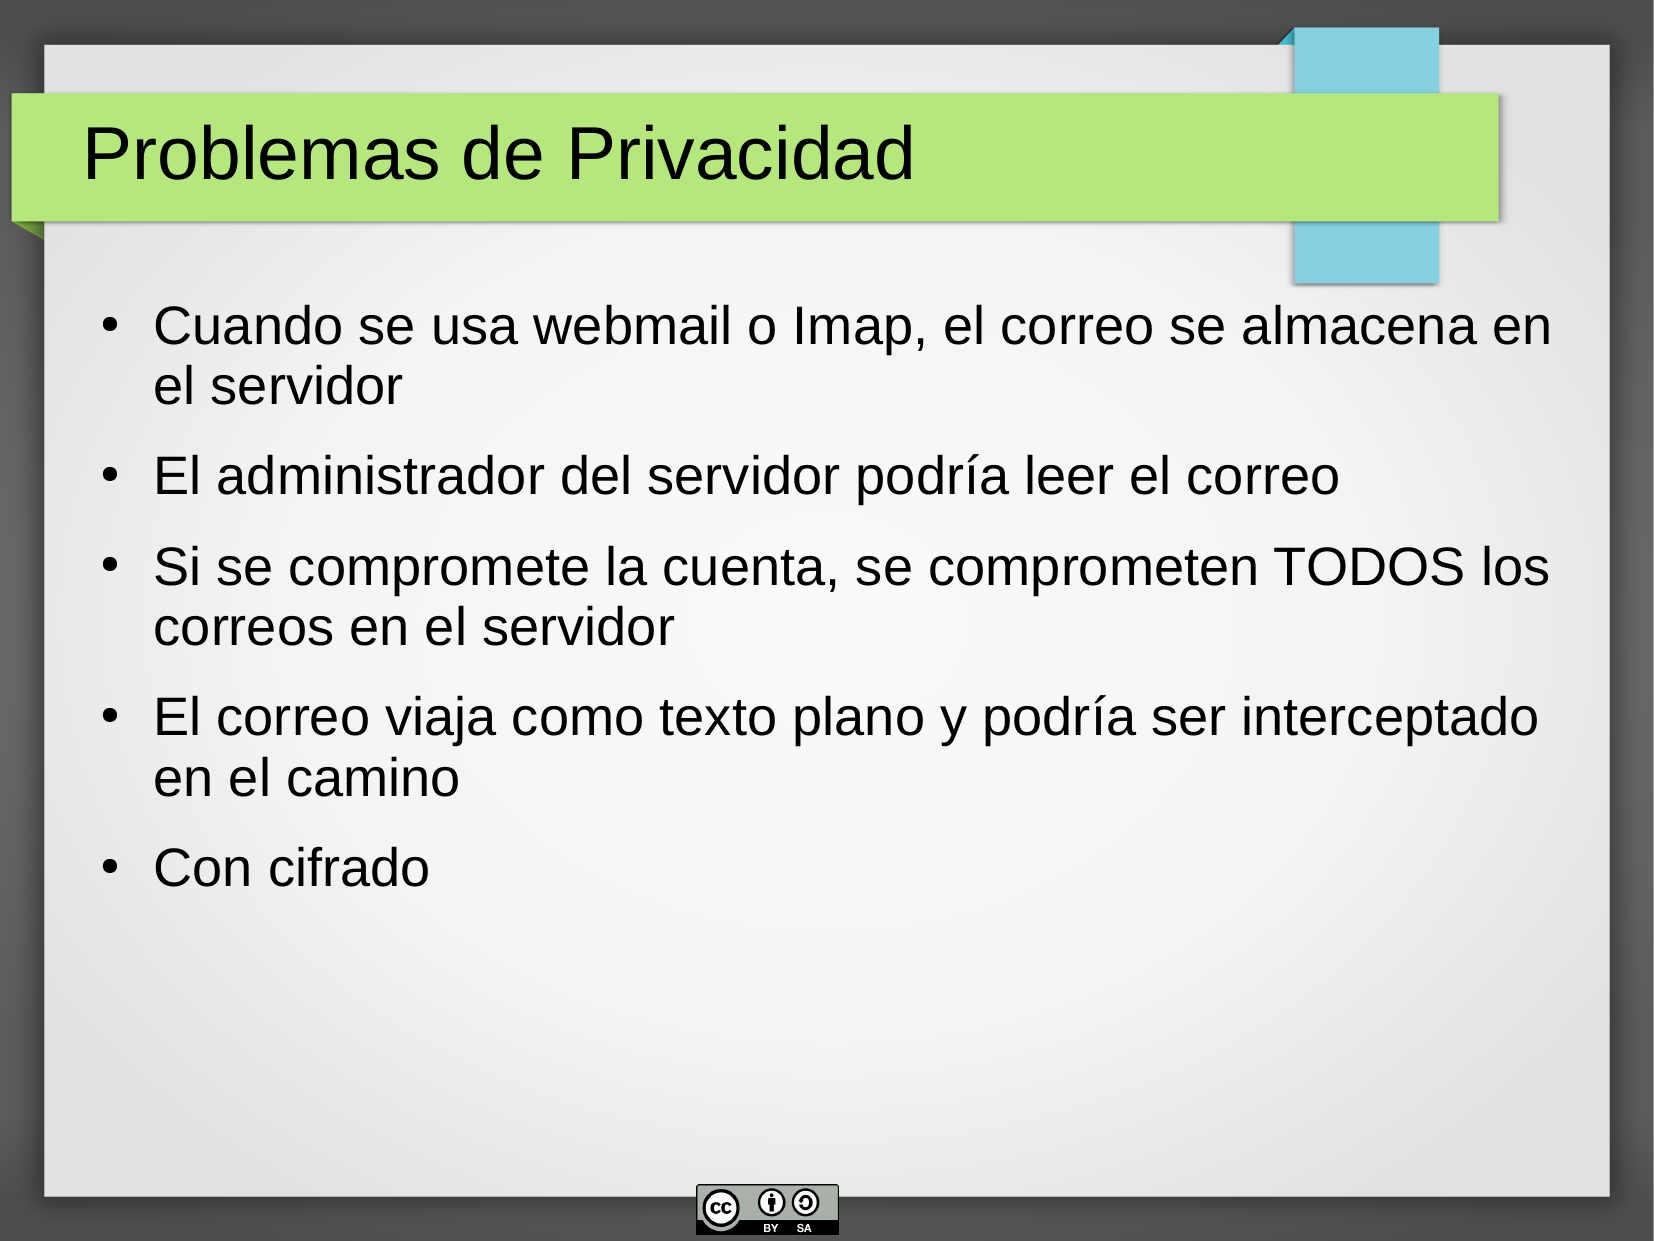

# Problemas de Privacidad
Cuando se usa webmail o Imap, el correo se almacena en el servidor
El administrador del servidor podría leer el correo
Si se compromete la cuenta, se comprometen TODOS los correos en el servidor
El correo viaja como texto plano y podría ser interceptado en el camino
Con cifrado